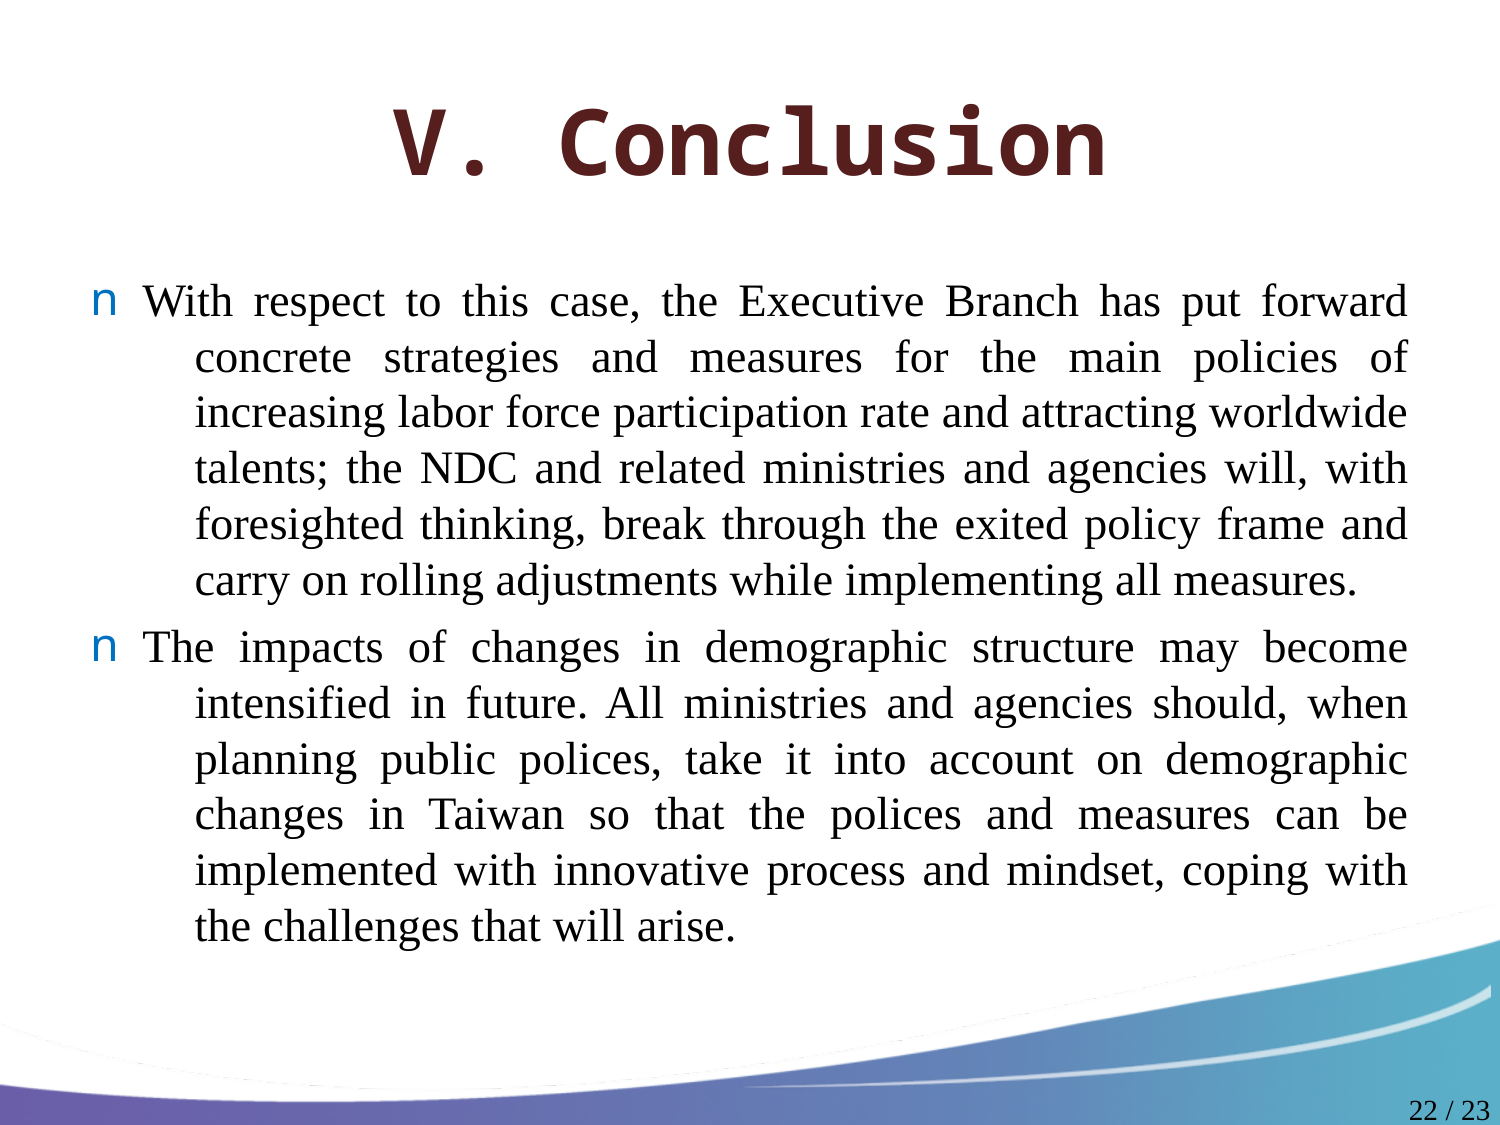

V. Conclusion
# With respect to this case, the Executive Branch has put forward concrete strategies and measures for the main policies of increasing labor force participation rate and attracting worldwide talents; the NDC and related ministries and agencies will, with foresighted thinking, break through the exited policy frame and carry on rolling adjustments while implementing all measures.
The impacts of changes in demographic structure may become intensified in future. All ministries and agencies should, when planning public polices, take it into account on demographic changes in Taiwan so that the polices and measures can be implemented with innovative process and mindset, coping with the challenges that will arise.